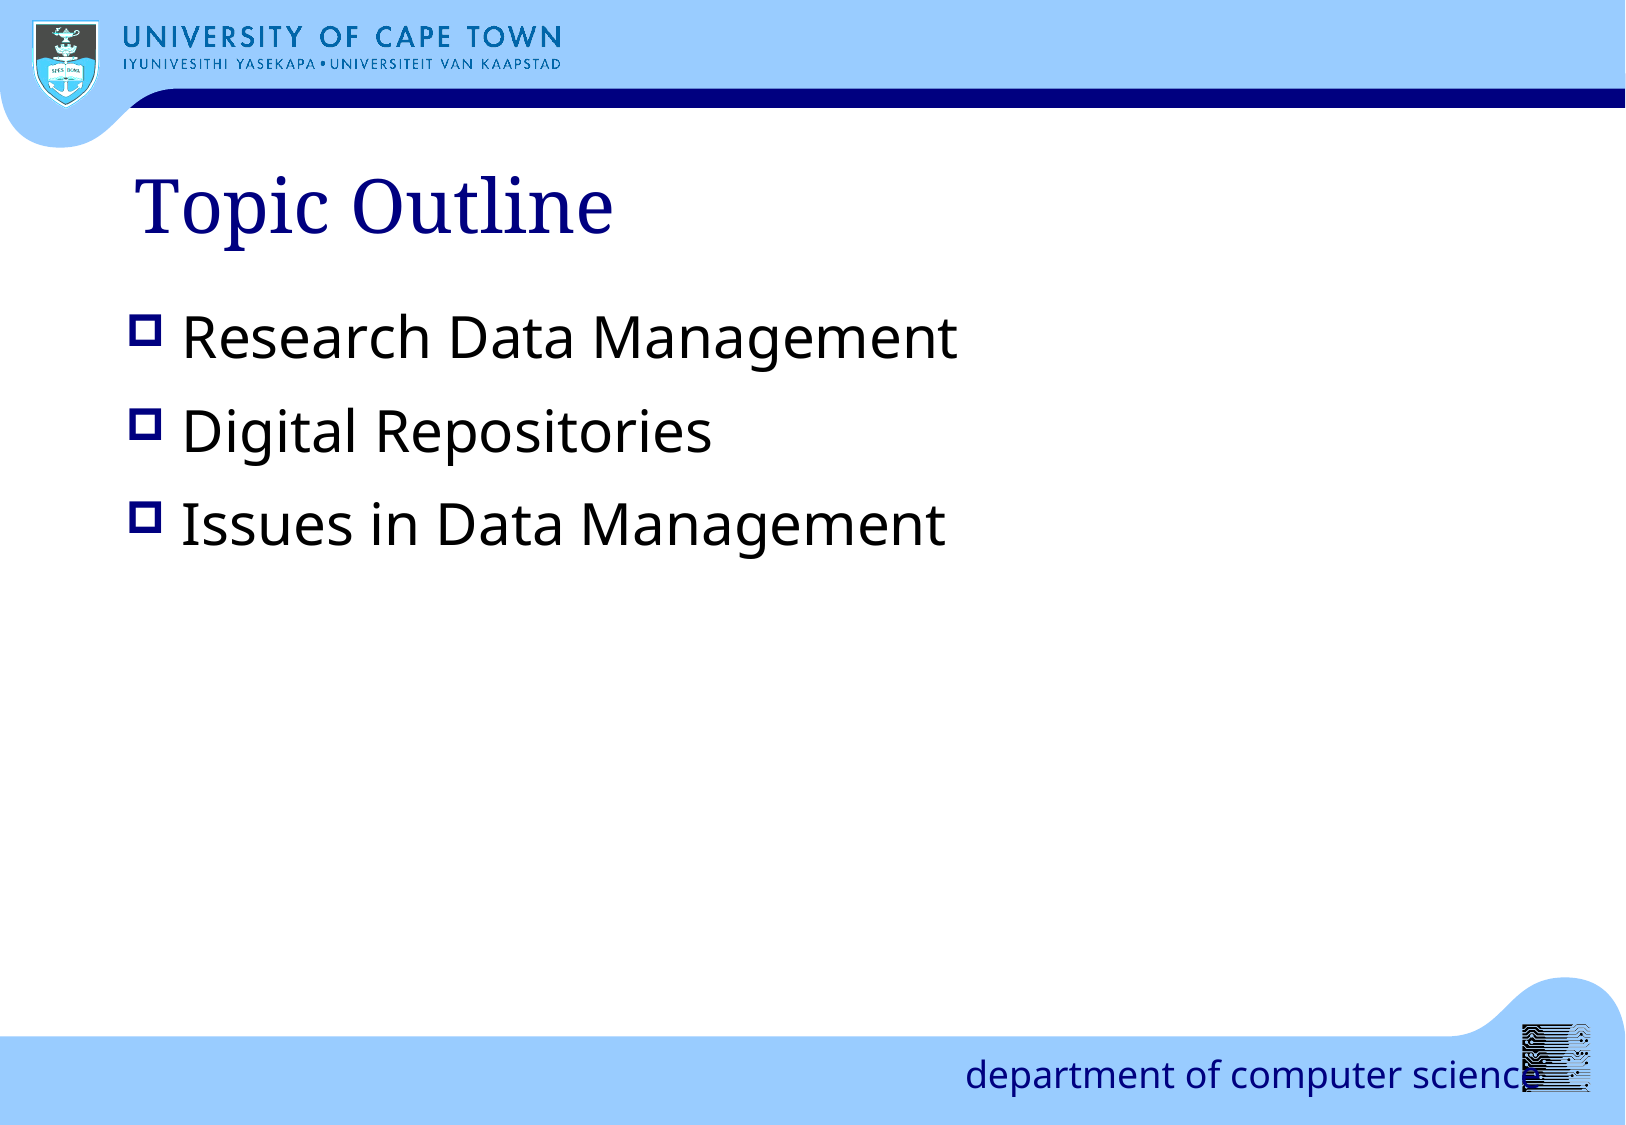

# Topic Outline
Research Data Management
Digital Repositories
Issues in Data Management